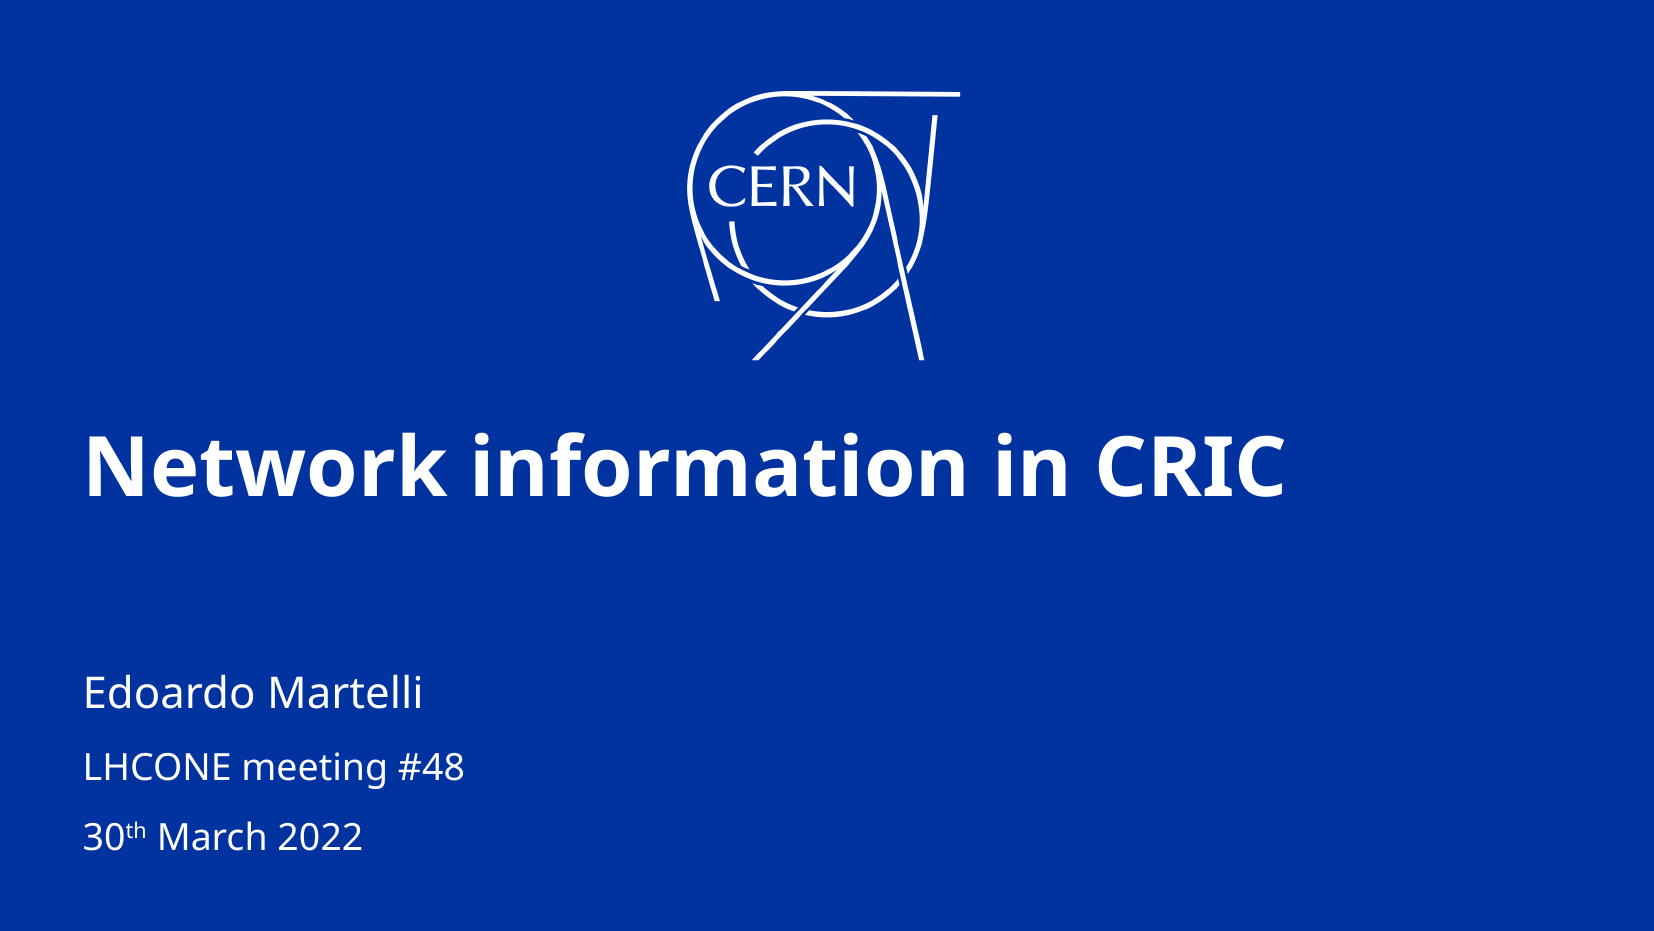

# Network information in CRIC
Edoardo Martelli
LHCONE meeting #48
30th March 2022